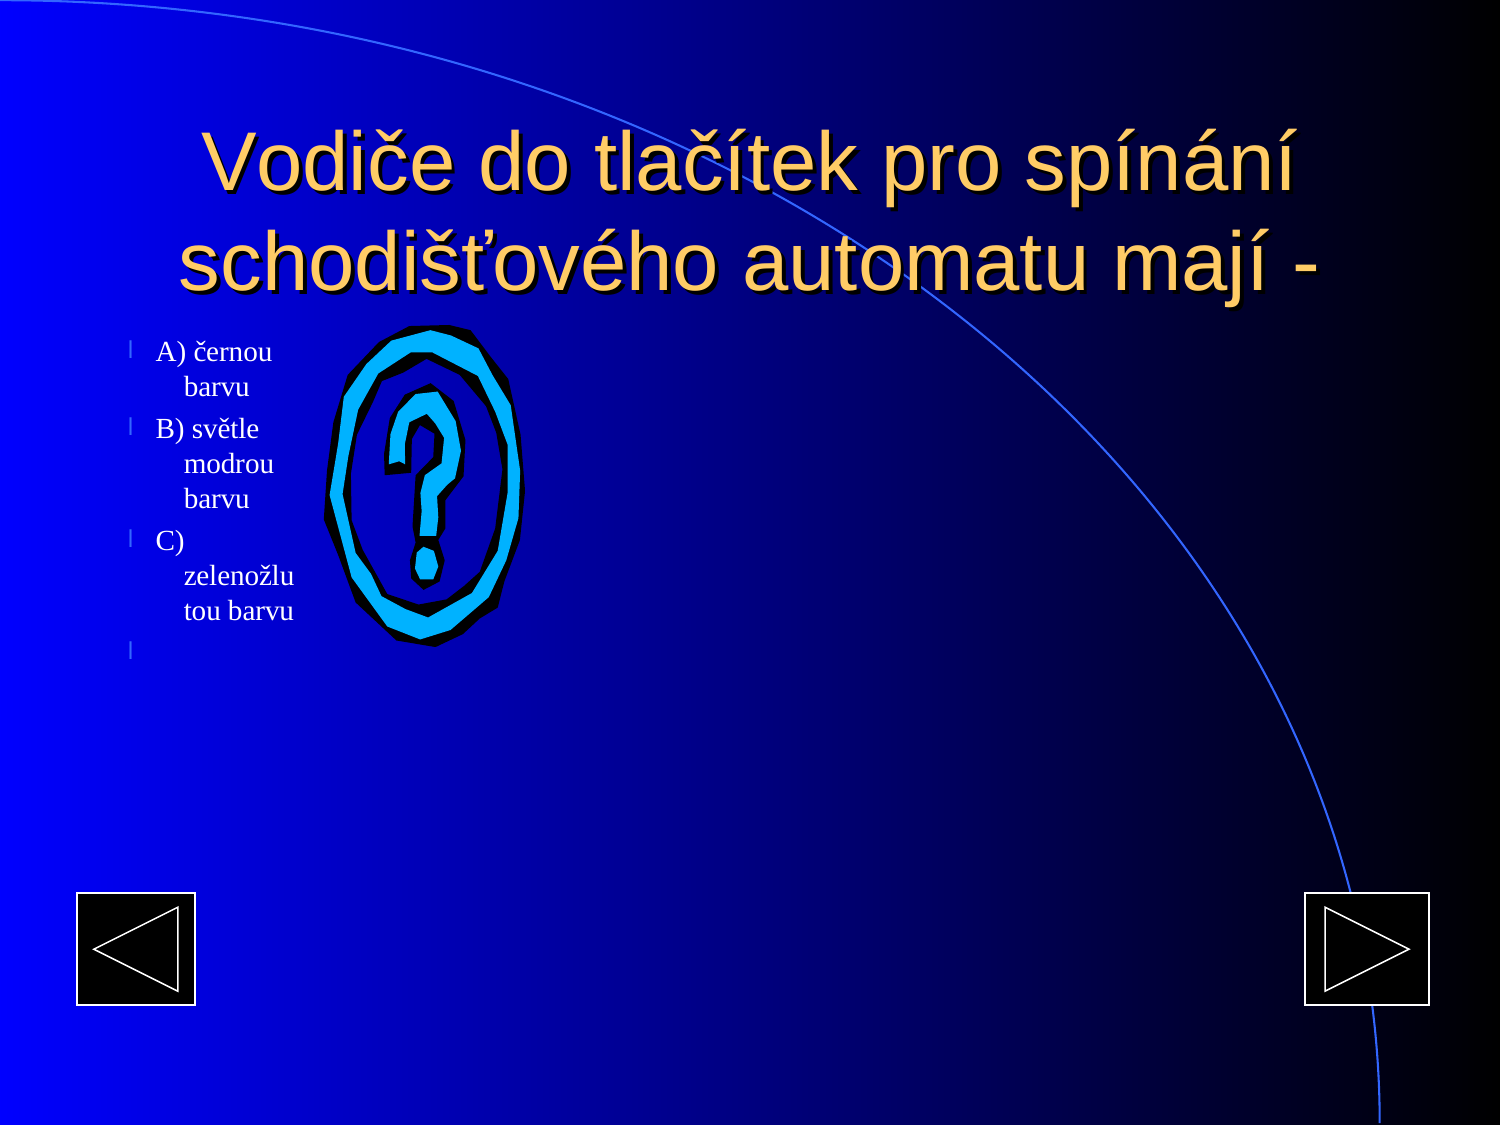

# Vodiče do tlačítek pro spínání schodišťového automatu mají -
A) černou barvu
B) světle modrou barvu
C) zelenožlutou barvu